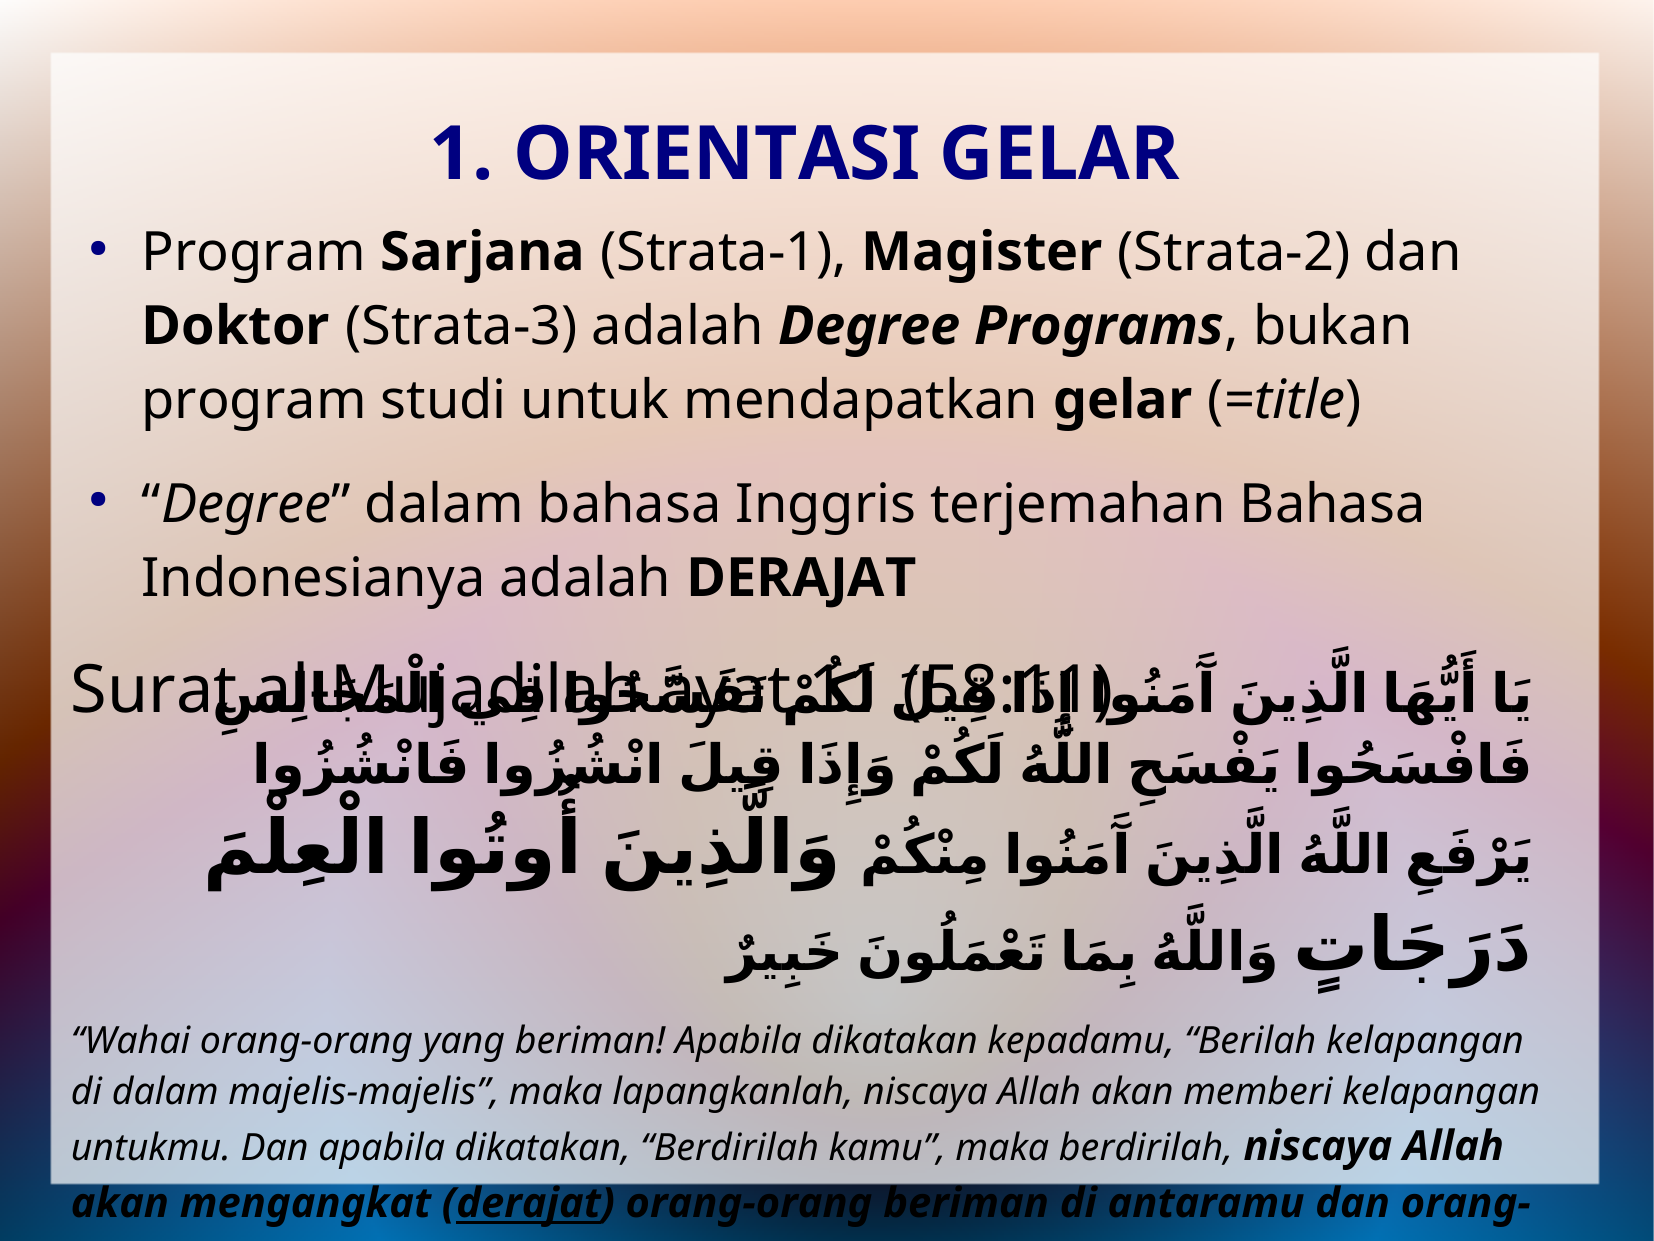

# 1. ORIENTASI GELAR
Program Sarjana (Strata-1), Magister (Strata-2) dan Doktor (Strata-3) adalah Degree Programs, bukan program studi untuk mendapatkan gelar (=title)
“Degree” dalam bahasa Inggris terjemahan Bahasa Indonesianya adalah DERAJAT
Surat al-Mujadilah ayat 11 (58:11)
“Wahai orang-orang yang beriman! Apabila dikatakan kepadamu, “Berilah kelapangan di dalam majelis-majelis”, maka lapangkanlah, niscaya Allah akan memberi kelapangan untukmu. Dan apabila dikatakan, “Berdirilah kamu”, maka berdirilah, niscaya Allah akan mengangkat (derajat) orang-orang beriman di antaramu dan orang-orang diberi ilmu beberapa derajat. Dan Allah Maha Teliti apa yang kamu kerjakan.”
يَا أَيُّهَا الَّذِينَ آَمَنُوا إِذَا قِيلَ لَكُمْ تَفَسَّحُوا فِي الْمَجَالِسِ فَافْسَحُوا يَفْسَحِ اللَّهُ لَكُمْ وَإِذَا قِيلَ انْشُزُوا فَانْشُزُوا يَرْفَعِ اللَّهُ الَّذِينَ آَمَنُوا مِنْكُمْ وَالَّذِينَ أُوتُوا الْعِلْمَ دَرَجَاتٍ وَاللَّهُ بِمَا تَعْمَلُونَ خَبِيرٌ